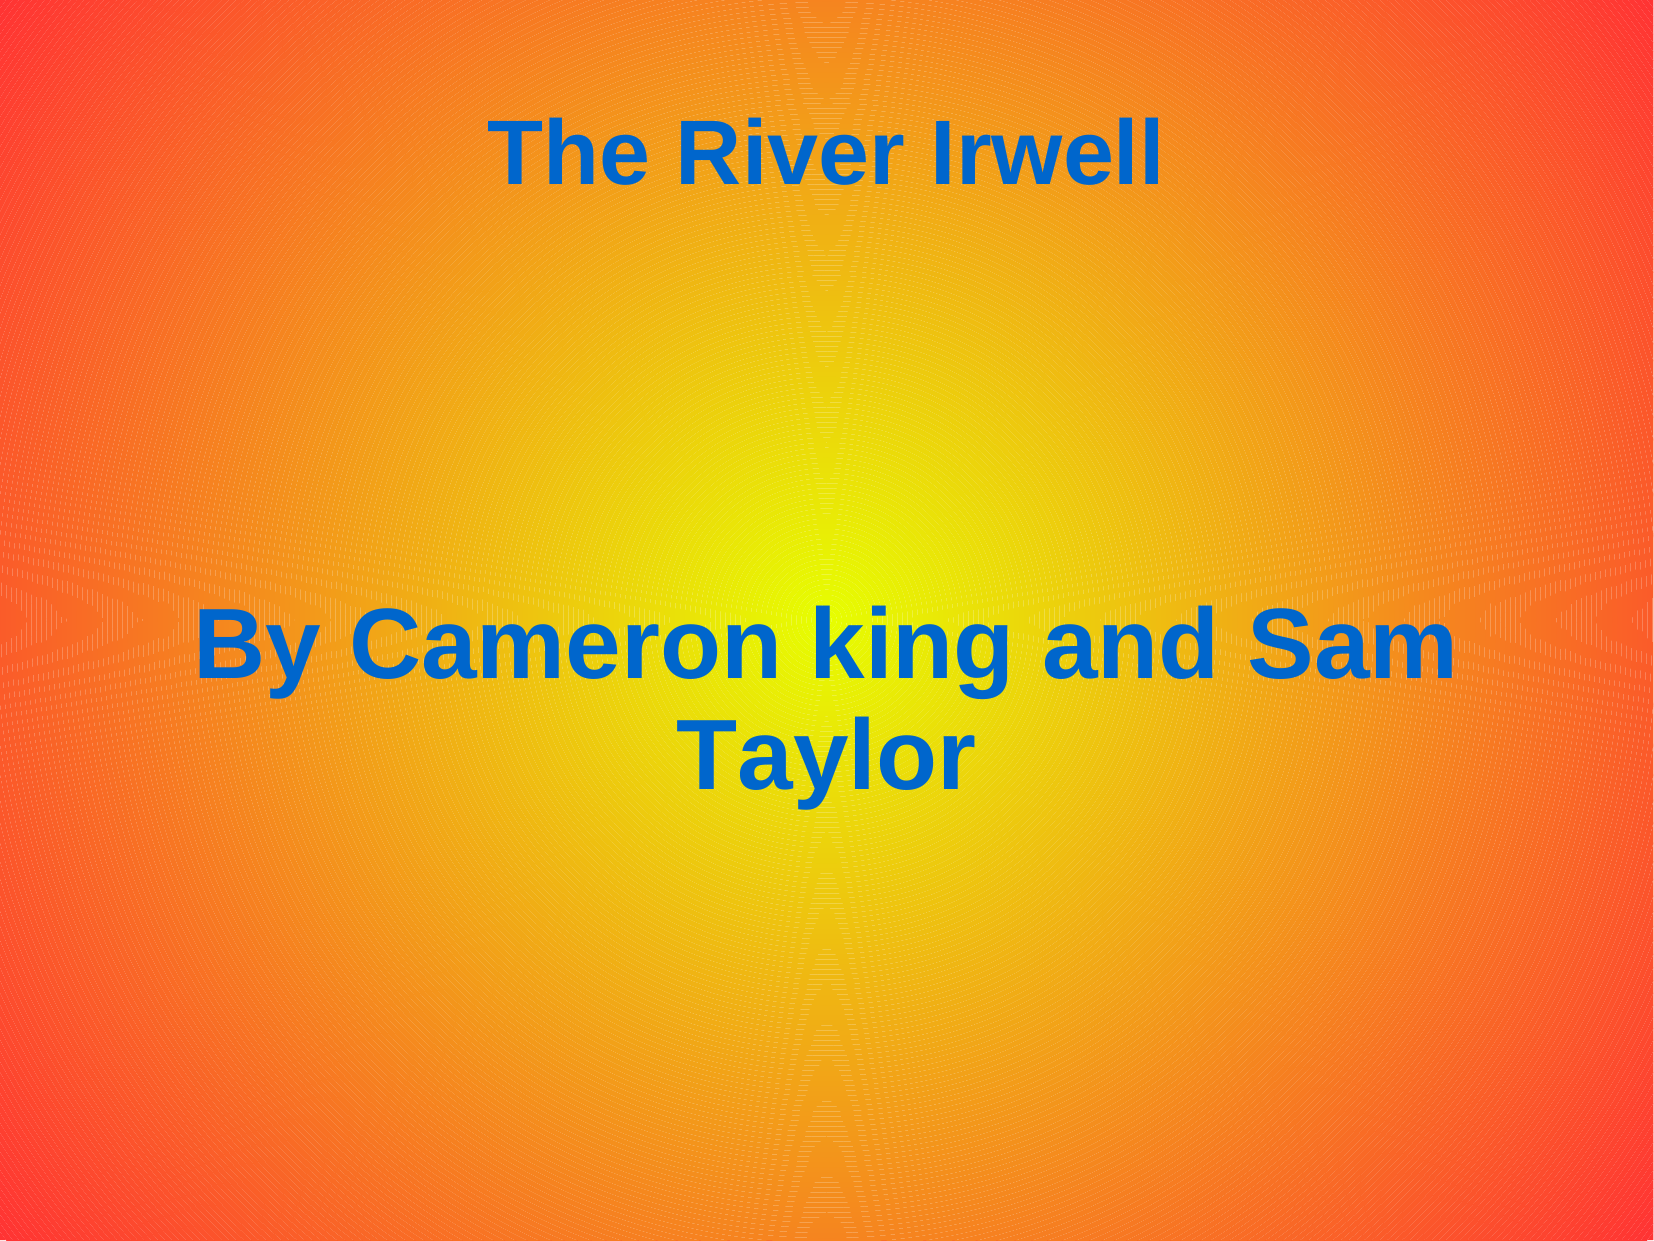

# The River Irwell
By Cameron king and Sam Taylor